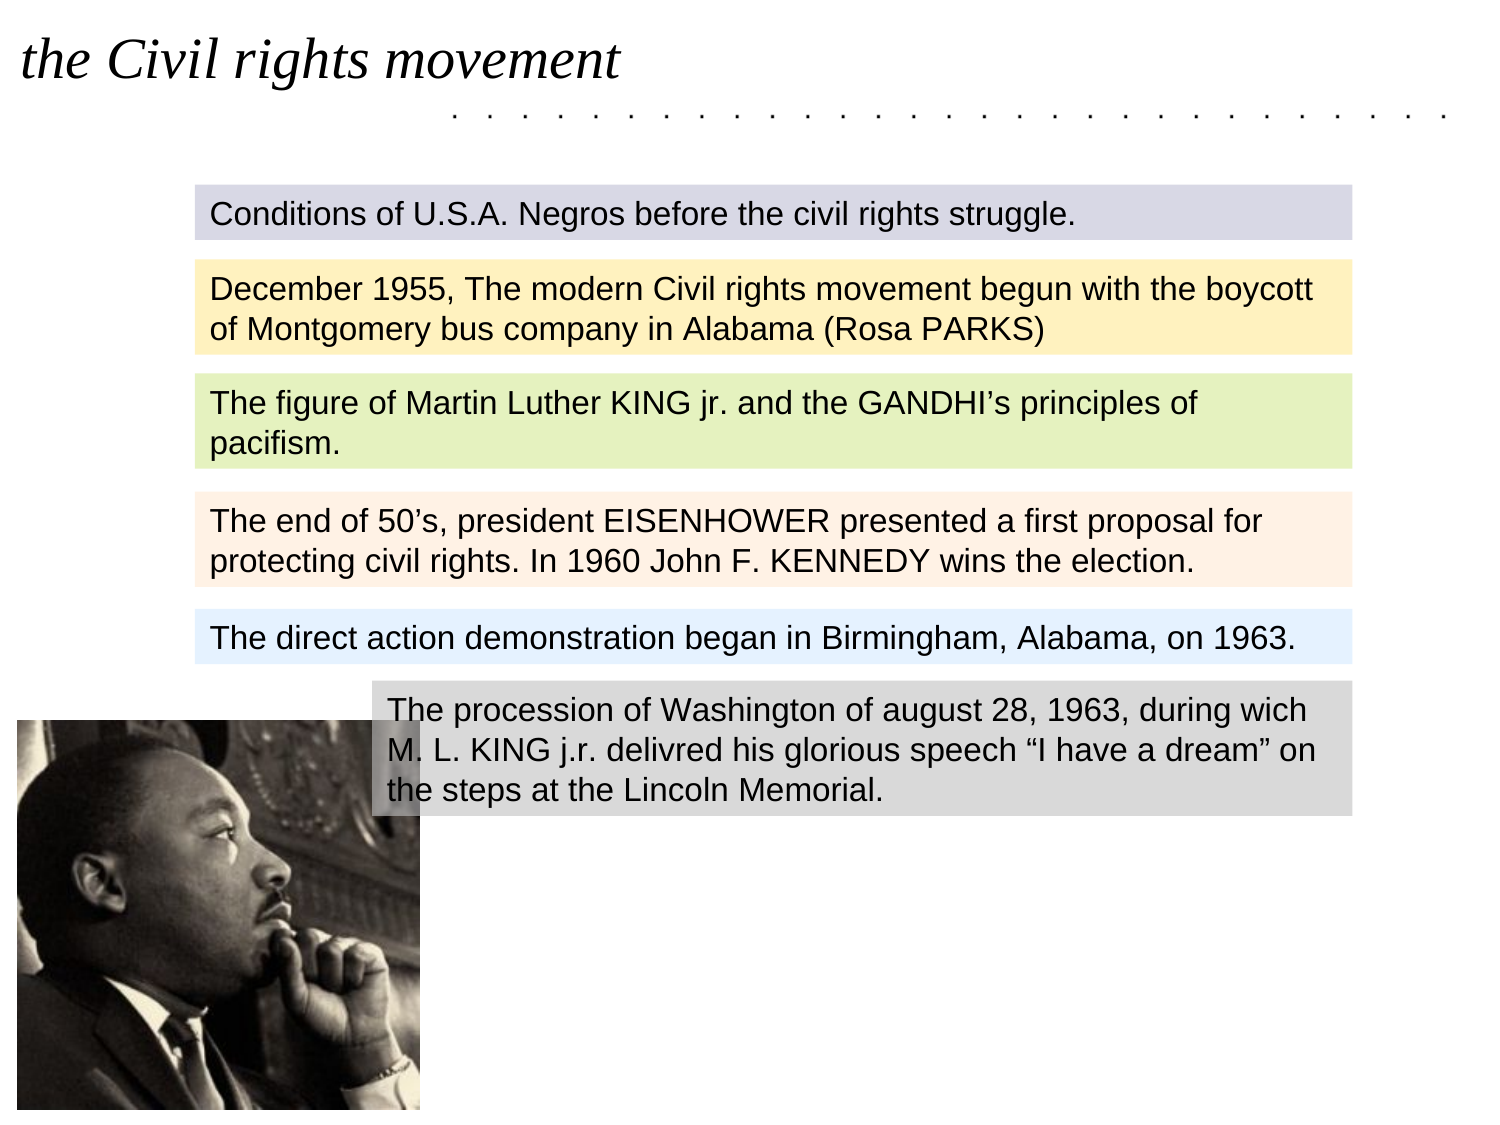

the Civil rights movement
Conditions of U.S.A. Negros before the civil rights struggle.
December 1955, The modern Civil rights movement begun with the boycott of Montgomery bus company in Alabama (Rosa PARKS)
The figure of Martin Luther KING jr. and the GANDHI’s principles of pacifism.
The end of 50’s, president EISENHOWER presented a first proposal for protecting civil rights. In 1960 John F. KENNEDY wins the election.
The direct action demonstration began in Birmingham, Alabama, on 1963.
The procession of Washington of august 28, 1963, during wich M. L. KING j.r. delivred his glorious speech “I have a dream” on the steps at the Lincoln Memorial.